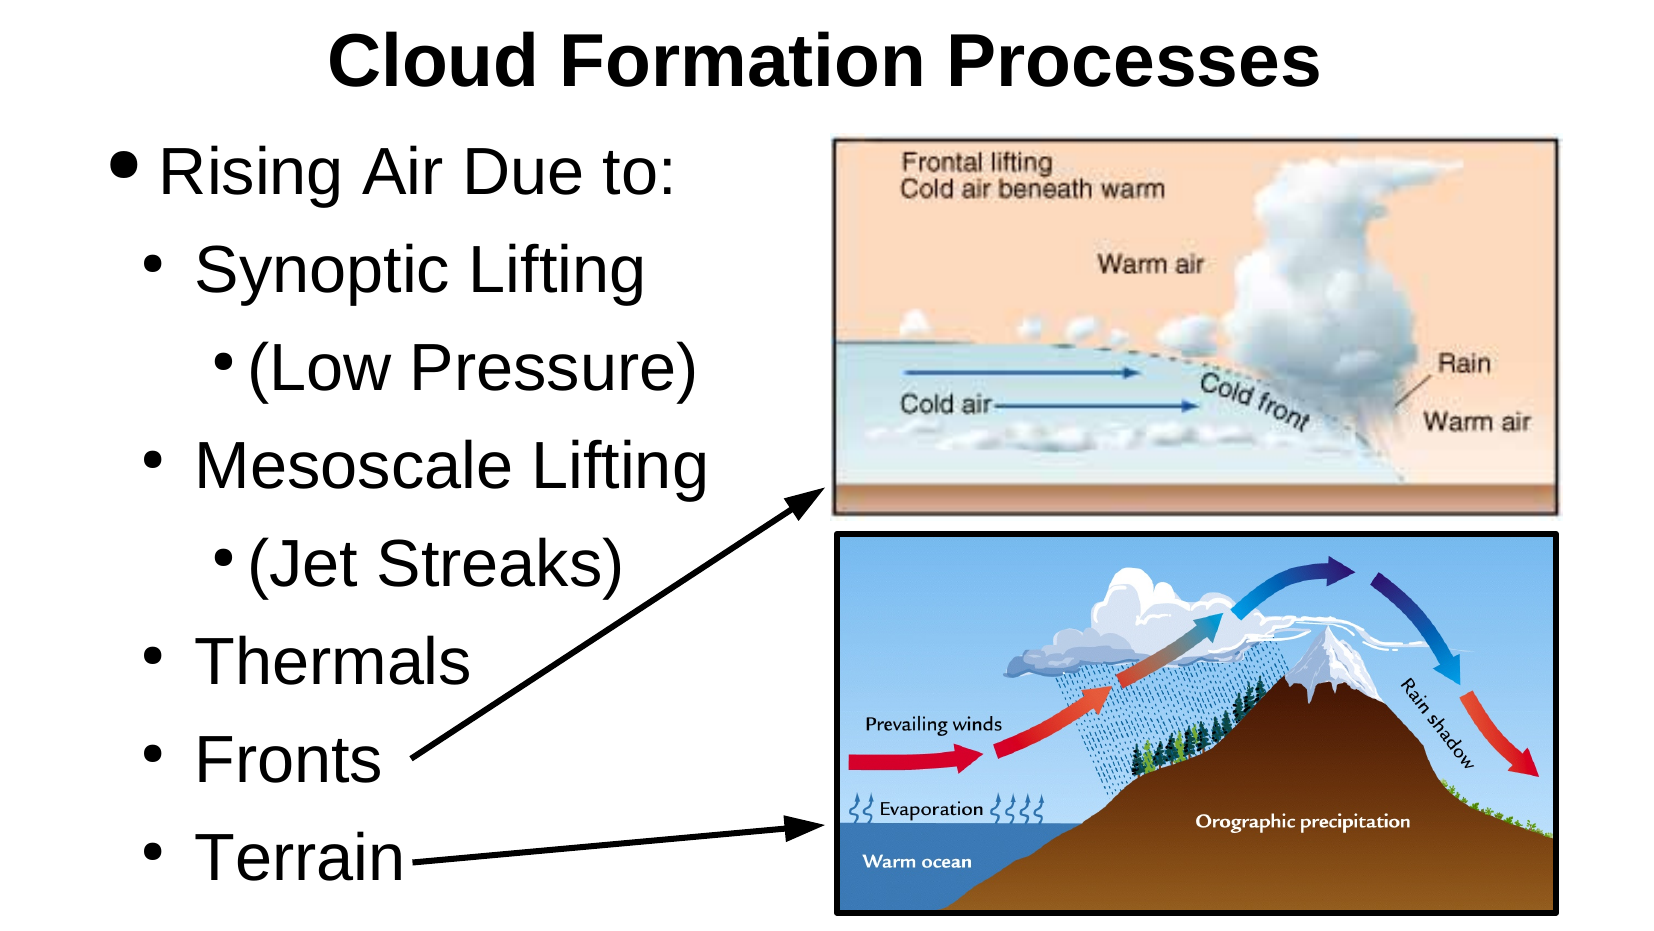

# Cloud Formation Processes
 Rising Air Due to:
 Synoptic Lifting
(Low Pressure)
 Mesoscale Lifting
(Jet Streaks)
 Thermals
 Fronts
 Terrain